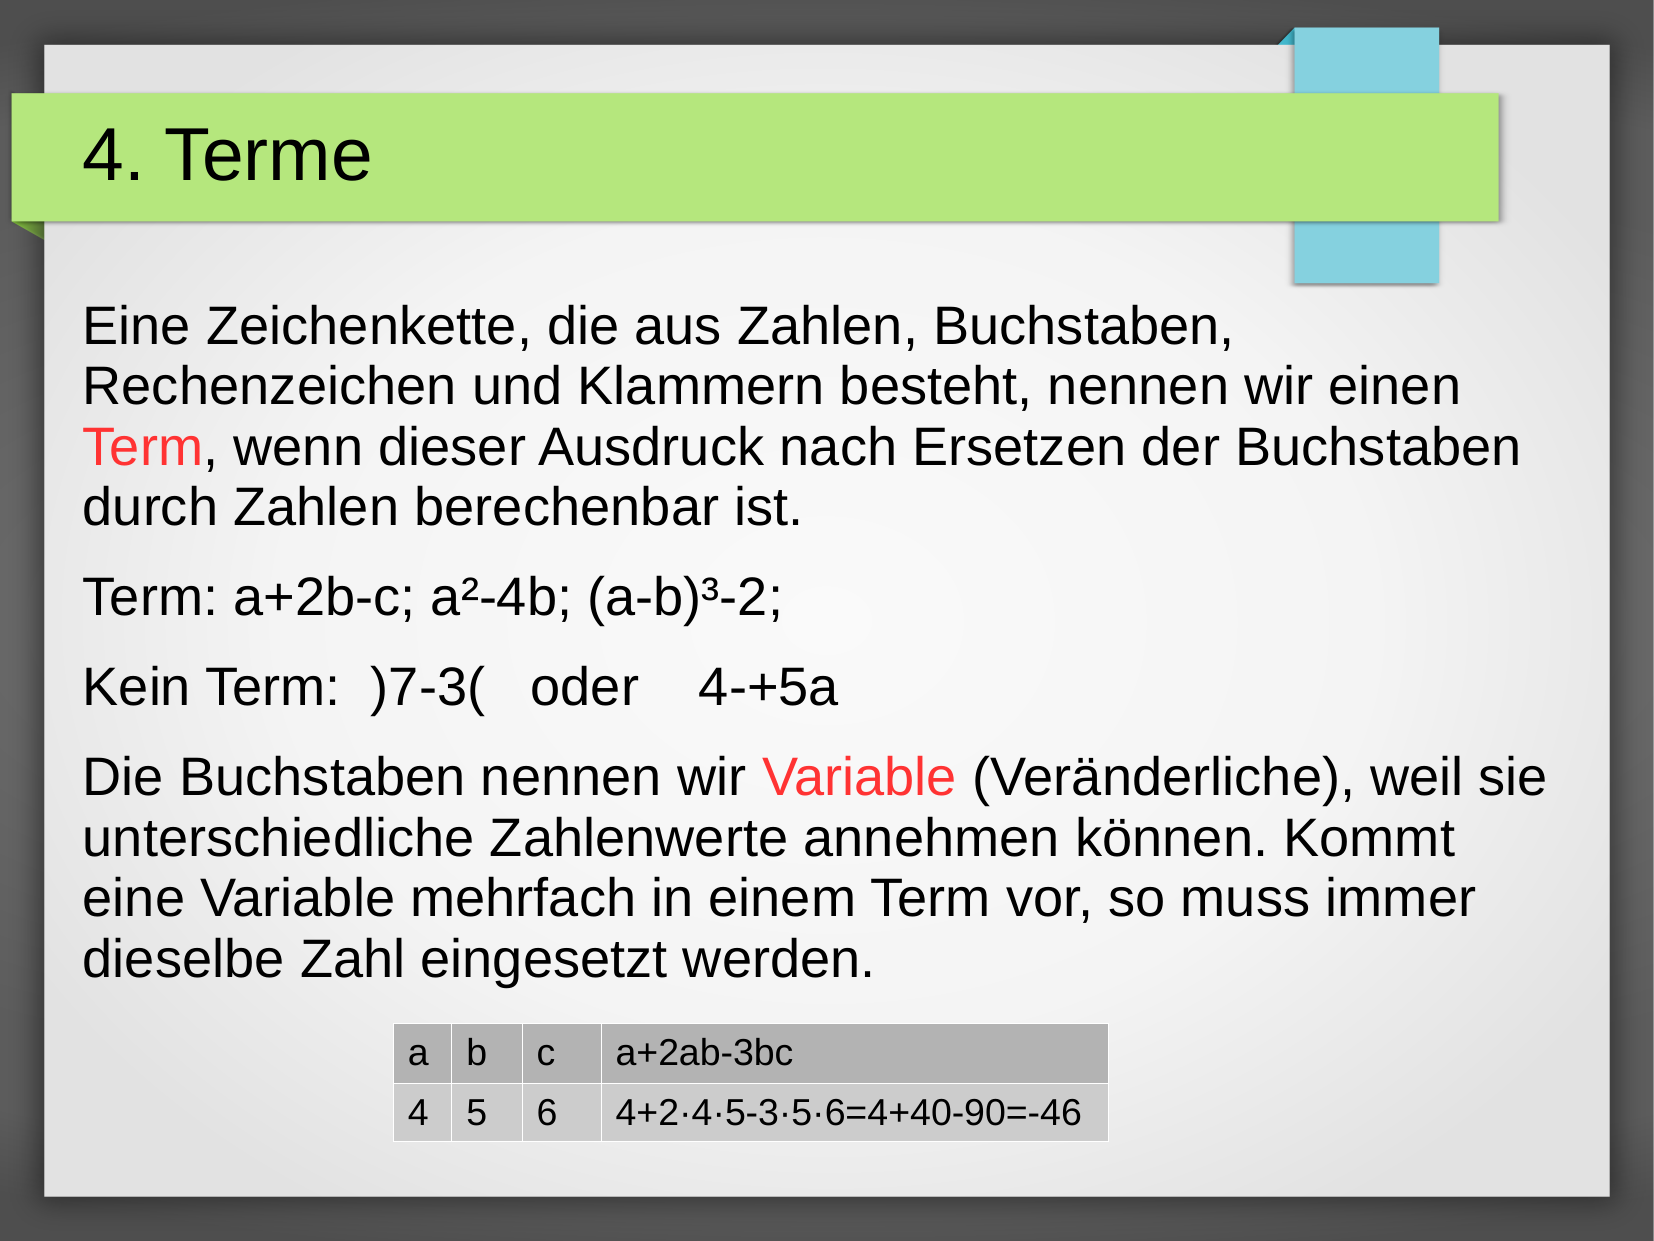

4. Terme
# Eine Zeichenkette, die aus Zahlen, Buchstaben, Rechenzeichen und Klammern besteht, nennen wir einen Term, wenn dieser Ausdruck nach Ersetzen der Buchstaben durch Zahlen berechenbar ist.
Term: a+2b-c; a²-4b; (a-b)³-2;
Kein Term: )7-3( oder 4-+5a
Die Buchstaben nennen wir Variable (Veränderliche), weil sie unterschiedliche Zahlenwerte annehmen können. Kommt eine Variable mehrfach in einem Term vor, so muss immer dieselbe Zahl eingesetzt werden.
| a | b | c | a+2ab-3bc |
| --- | --- | --- | --- |
| 4 | 5 | 6 | 4+2·4·5-3·5·6=4+40-90=-46 |